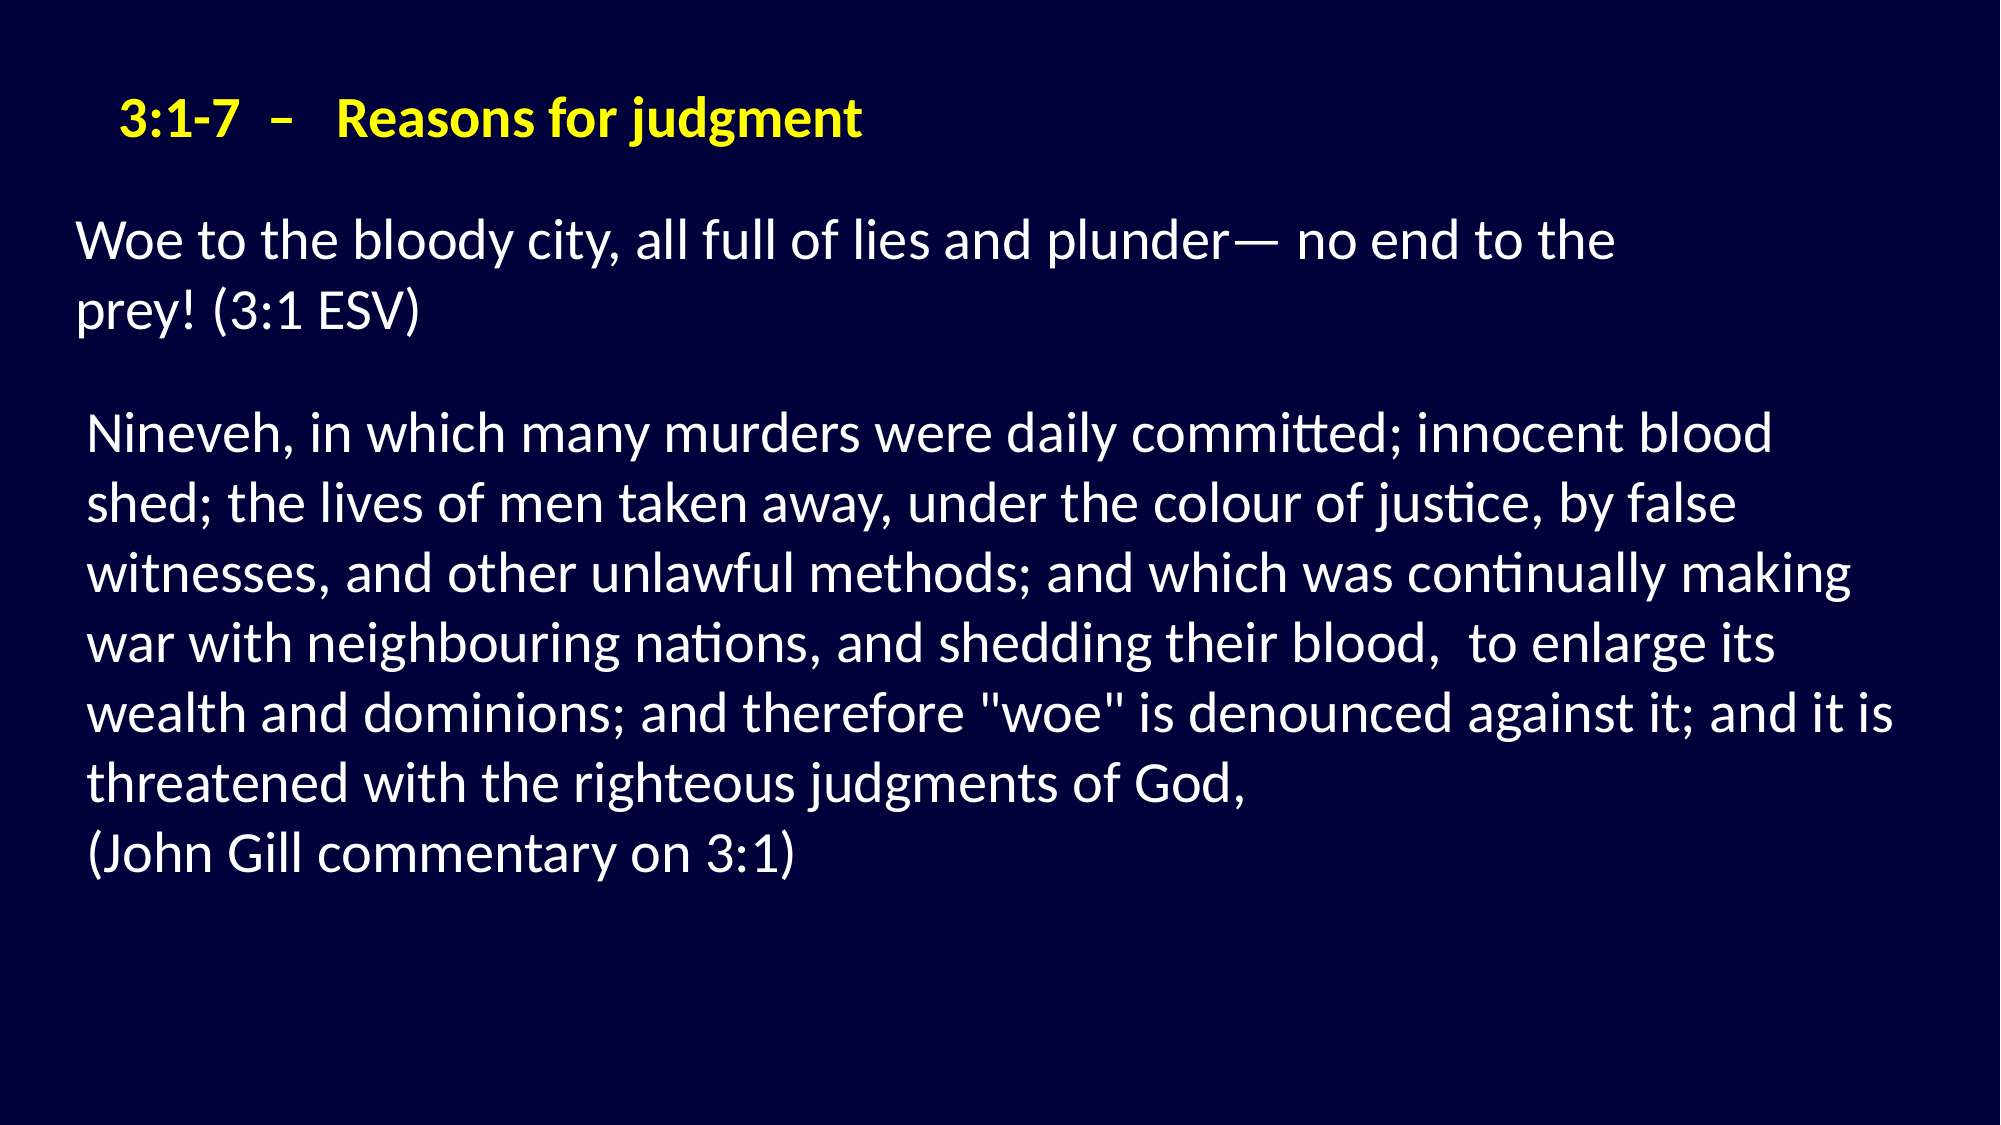

3:1-7 – Reasons for judgment
Woe to the bloody city, all full of lies and plunder— no end to the prey! (3:1 ESV)
Nineveh, in which many murders were daily committed; innocent blood shed; the lives of men taken away, under the colour of justice, by false witnesses, and other unlawful methods; and which was continually making war with neighbouring nations, and shedding their blood, to enlarge its wealth and dominions; and therefore "woe" is denounced against it; and it is threatened with the righteous judgments of God,
(John Gill commentary on 3:1)